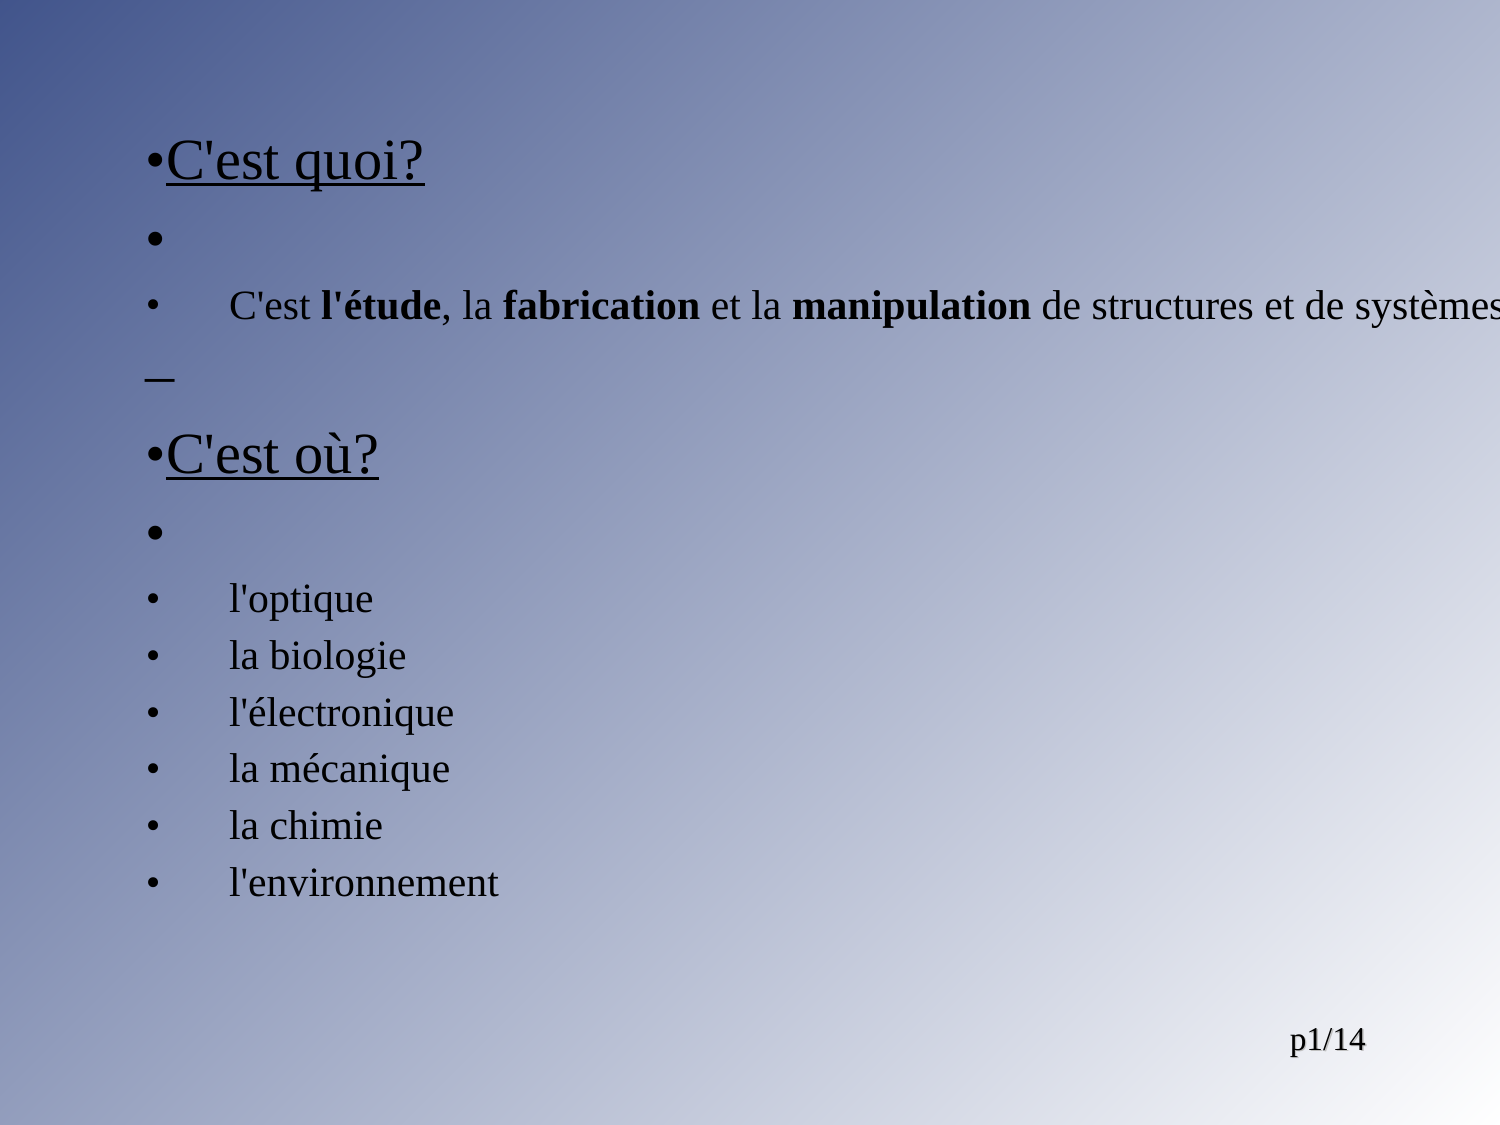

C'est quoi?
	C'est l'étude, la fabrication et la manipulation de structures et de systèmes matériels à l'échelle des nanomètres.
C'est où?
	l'optique
	la biologie
	l'électronique
	la mécanique
	la chimie
	l'environnement
p1/14